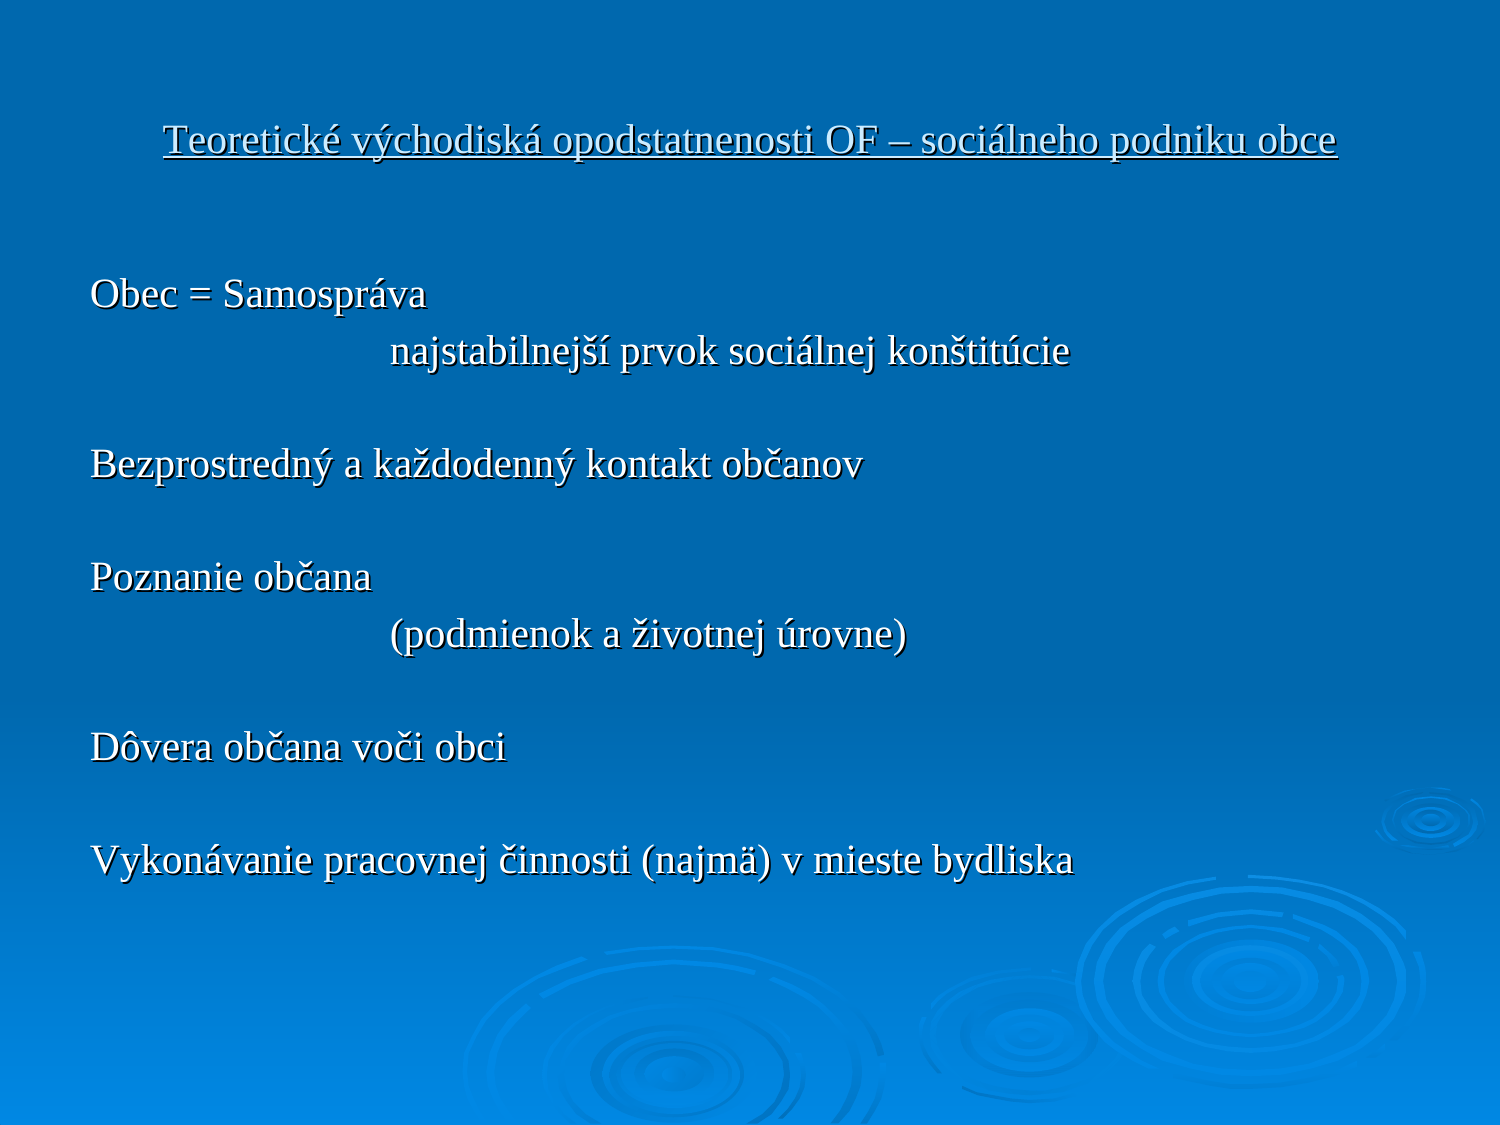

# Teoretické východiská opodstatnenosti OF – sociálneho podniku obce
Obec = Samospráva
			najstabilnejší prvok sociálnej konštitúcie
Bezprostredný a každodenný kontakt občanov
Poznanie občana
			(podmienok a životnej úrovne)
Dôvera občana voči obci
Vykonávanie pracovnej činnosti (najmä) v mieste bydliska